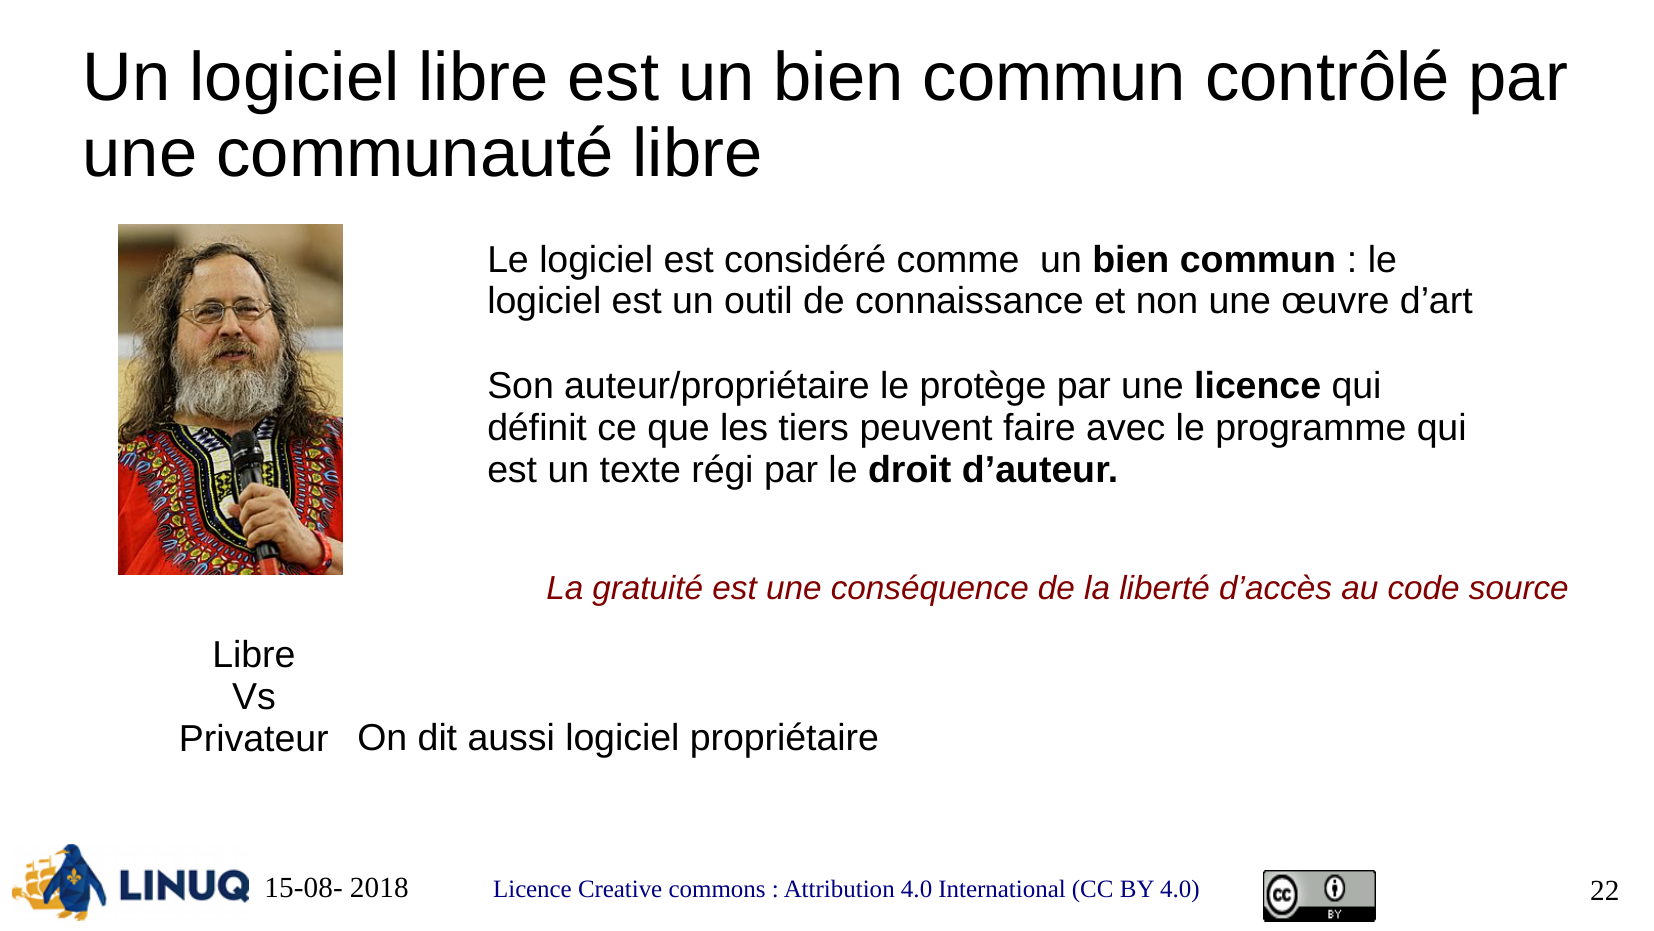

# Un logiciel libre est un bien commun contrôlé par une communauté libre
Le logiciel est considéré comme un bien commun : le logiciel est un outil de connaissance et non une œuvre d’art
Son auteur/propriétaire le protège par une licence qui définit ce que les tiers peuvent faire avec le programme qui est un texte régi par le droit d’auteur.
La gratuité est une conséquence de la liberté d’accès au code source
Libre
Vs
Privateur
On dit aussi logiciel propriétaire
15-08- 2018
22